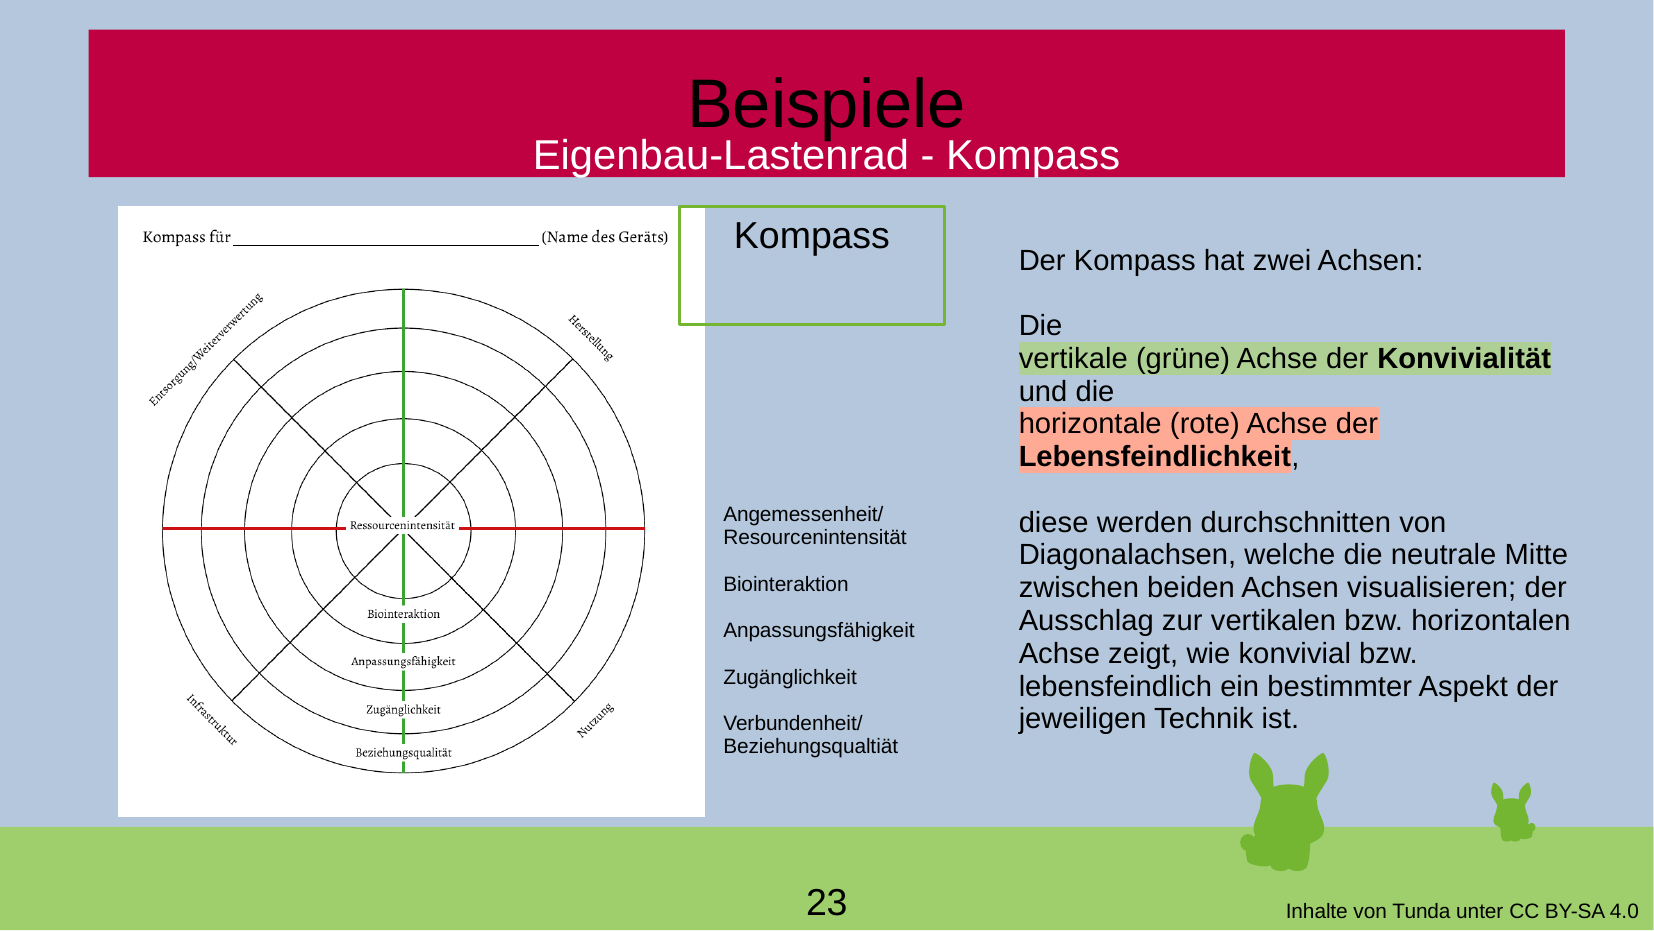

# Beispiele
Eigenbau-Lastenrad - Kompass
Kompass
Der Kompass hat zwei Achsen:
Die
vertikale (grüne) Achse der Konvivialität
und die
horizontale (rote) Achse der Lebensfeindlichkeit,
diese werden durchschnitten von Diagonalachsen, welche die neutrale Mitte zwischen beiden Achsen visualisieren; der Ausschlag zur vertikalen bzw. horizontalen Achse zeigt, wie konvivial bzw. lebensfeindlich ein bestimmter Aspekt der jeweiligen Technik ist.
Angemessenheit/Resourcenintensität
Biointeraktion
Anpassungsfähigkeit
Zugänglichkeit
Verbundenheit/Beziehungsqualtiät
Inhalte von Tunda unter CC BY-SA 4.0